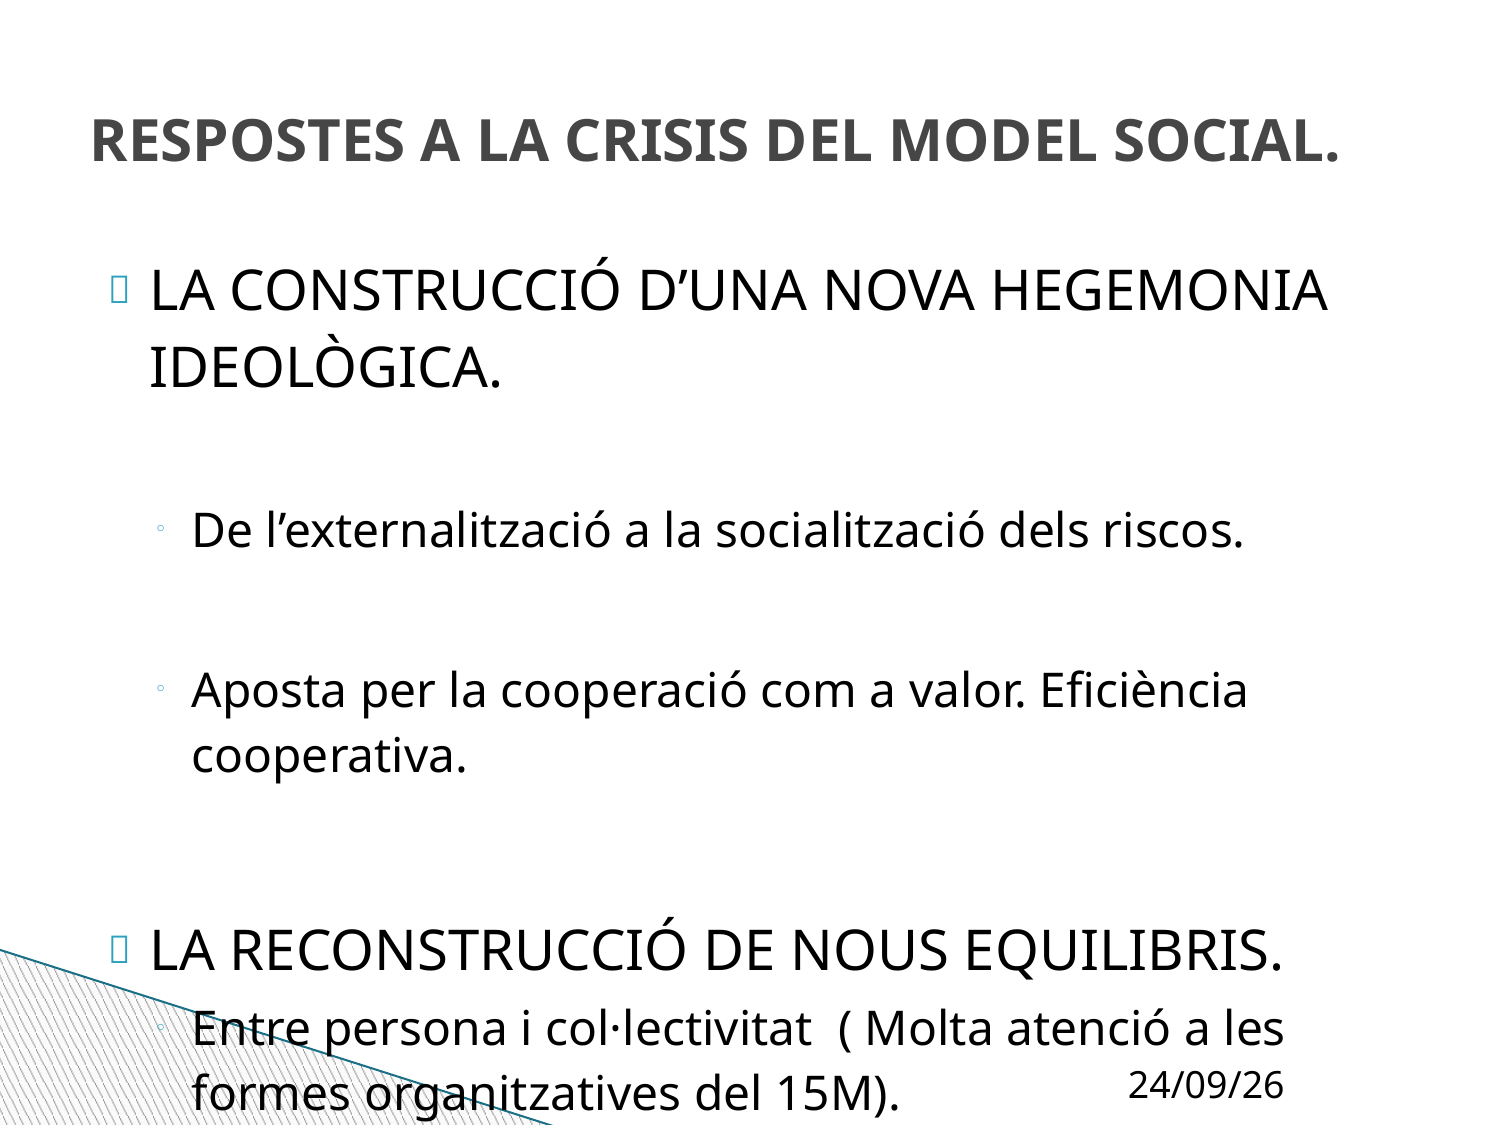

RESPOSTES A LA CRISIS DEL MODEL SOCIAL.
# LA CONSTRUCCIÓ D’UNA NOVA HEGEMONIA IDEOLÒGICA.
De l’externalització a la socialització dels riscos.
Aposta per la cooperació com a valor. Eficiència cooperativa.
LA RECONSTRUCCIÓ DE NOUS EQUILIBRIS.
Entre persona i col·lectivitat ( Molta atenció a les formes organitzatives del 15M).
Entre societat i mercat.
Entre eficiència i equitat.